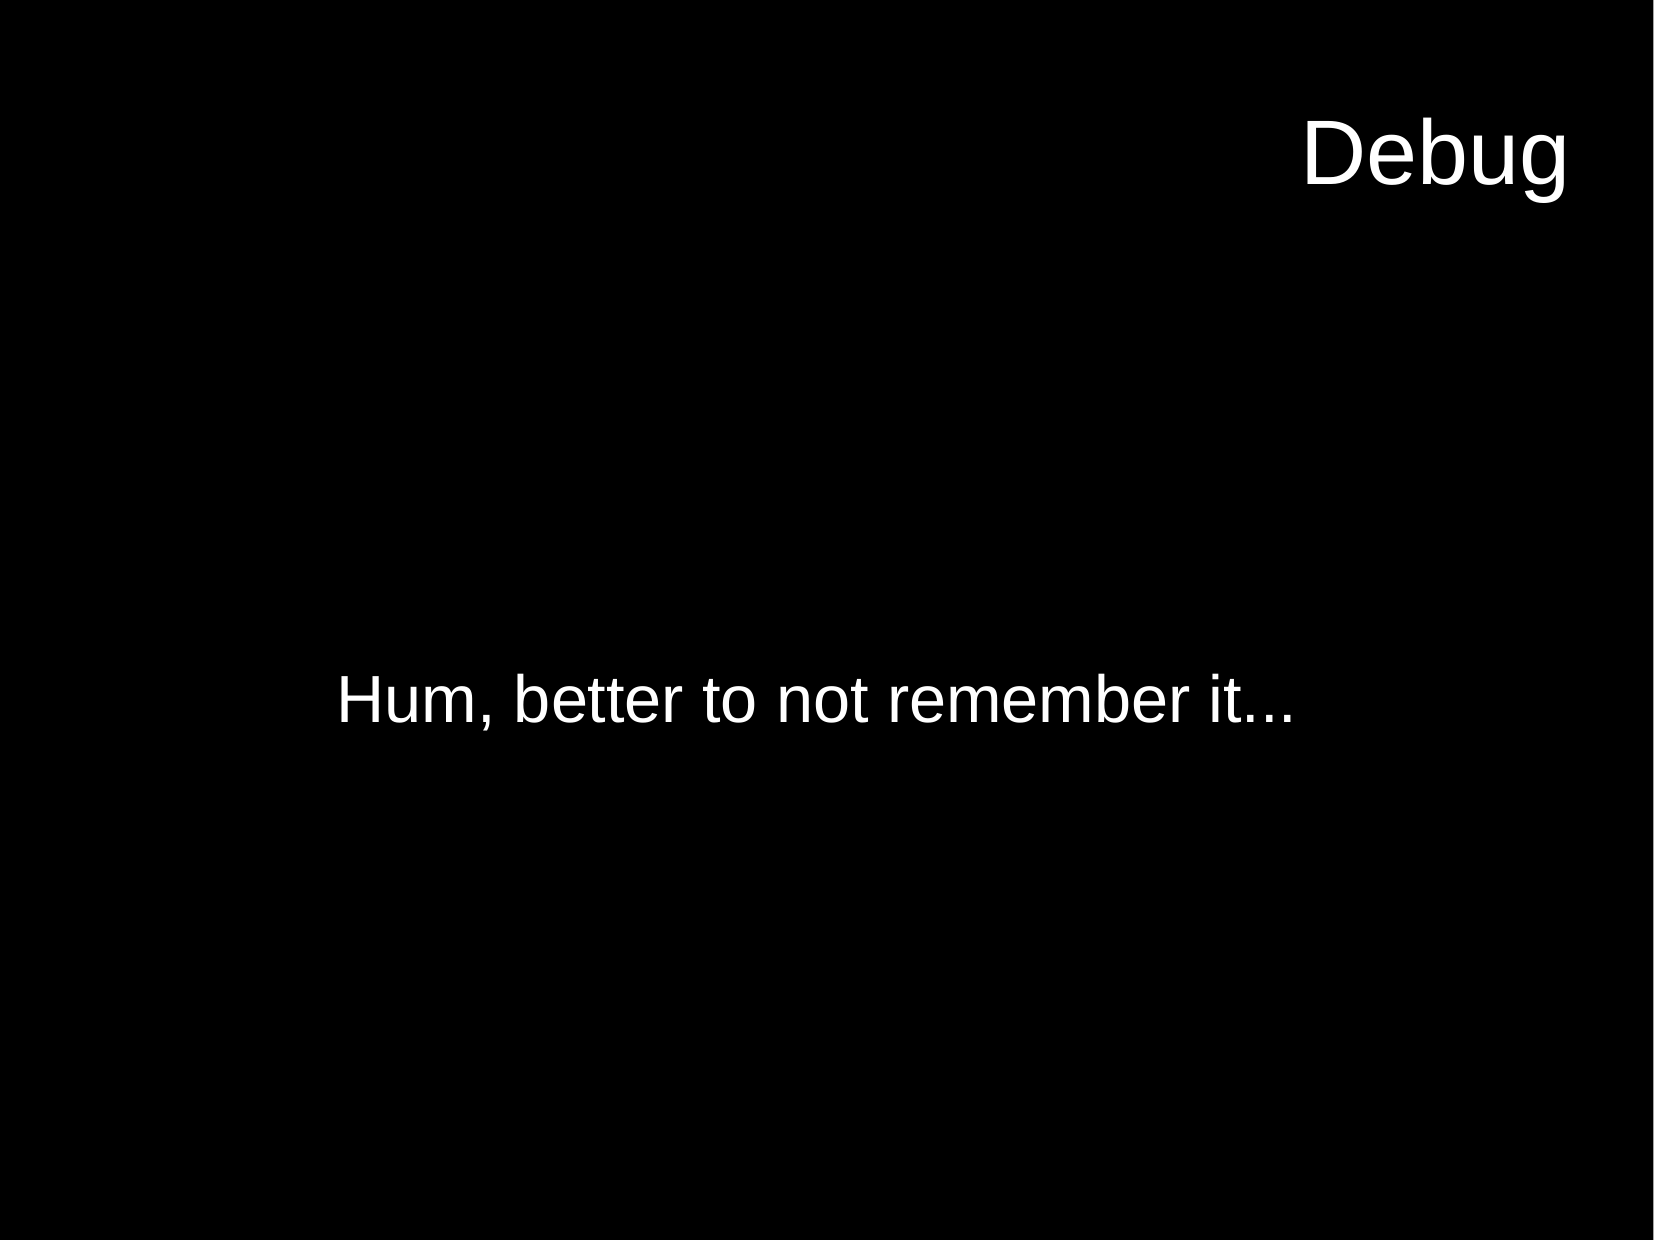

# Debug
Hum, better to not remember it...